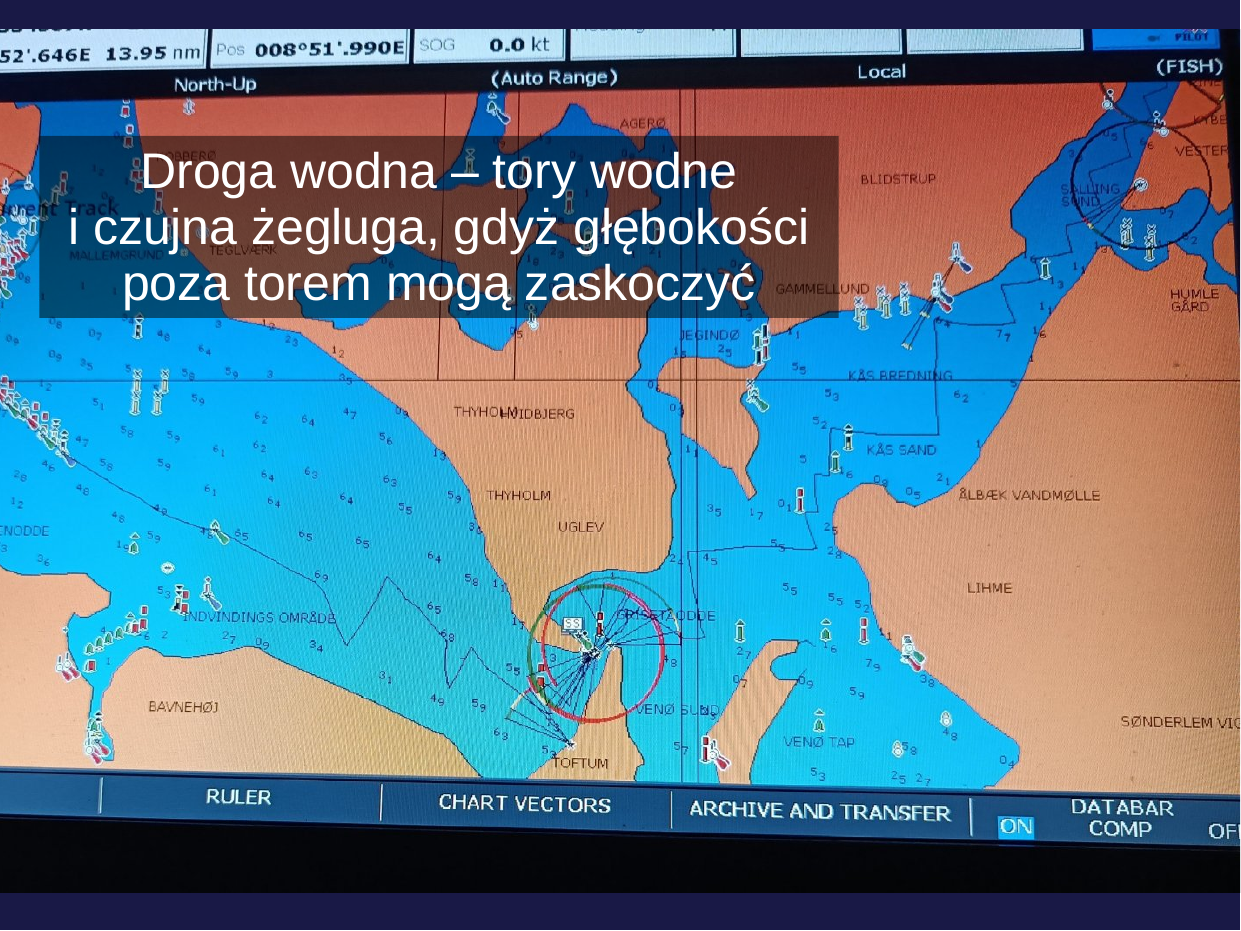

#
Droga wodna – tory wodne i czujna żegluga, gdyż głębokości poza torem mogą zaskoczyć